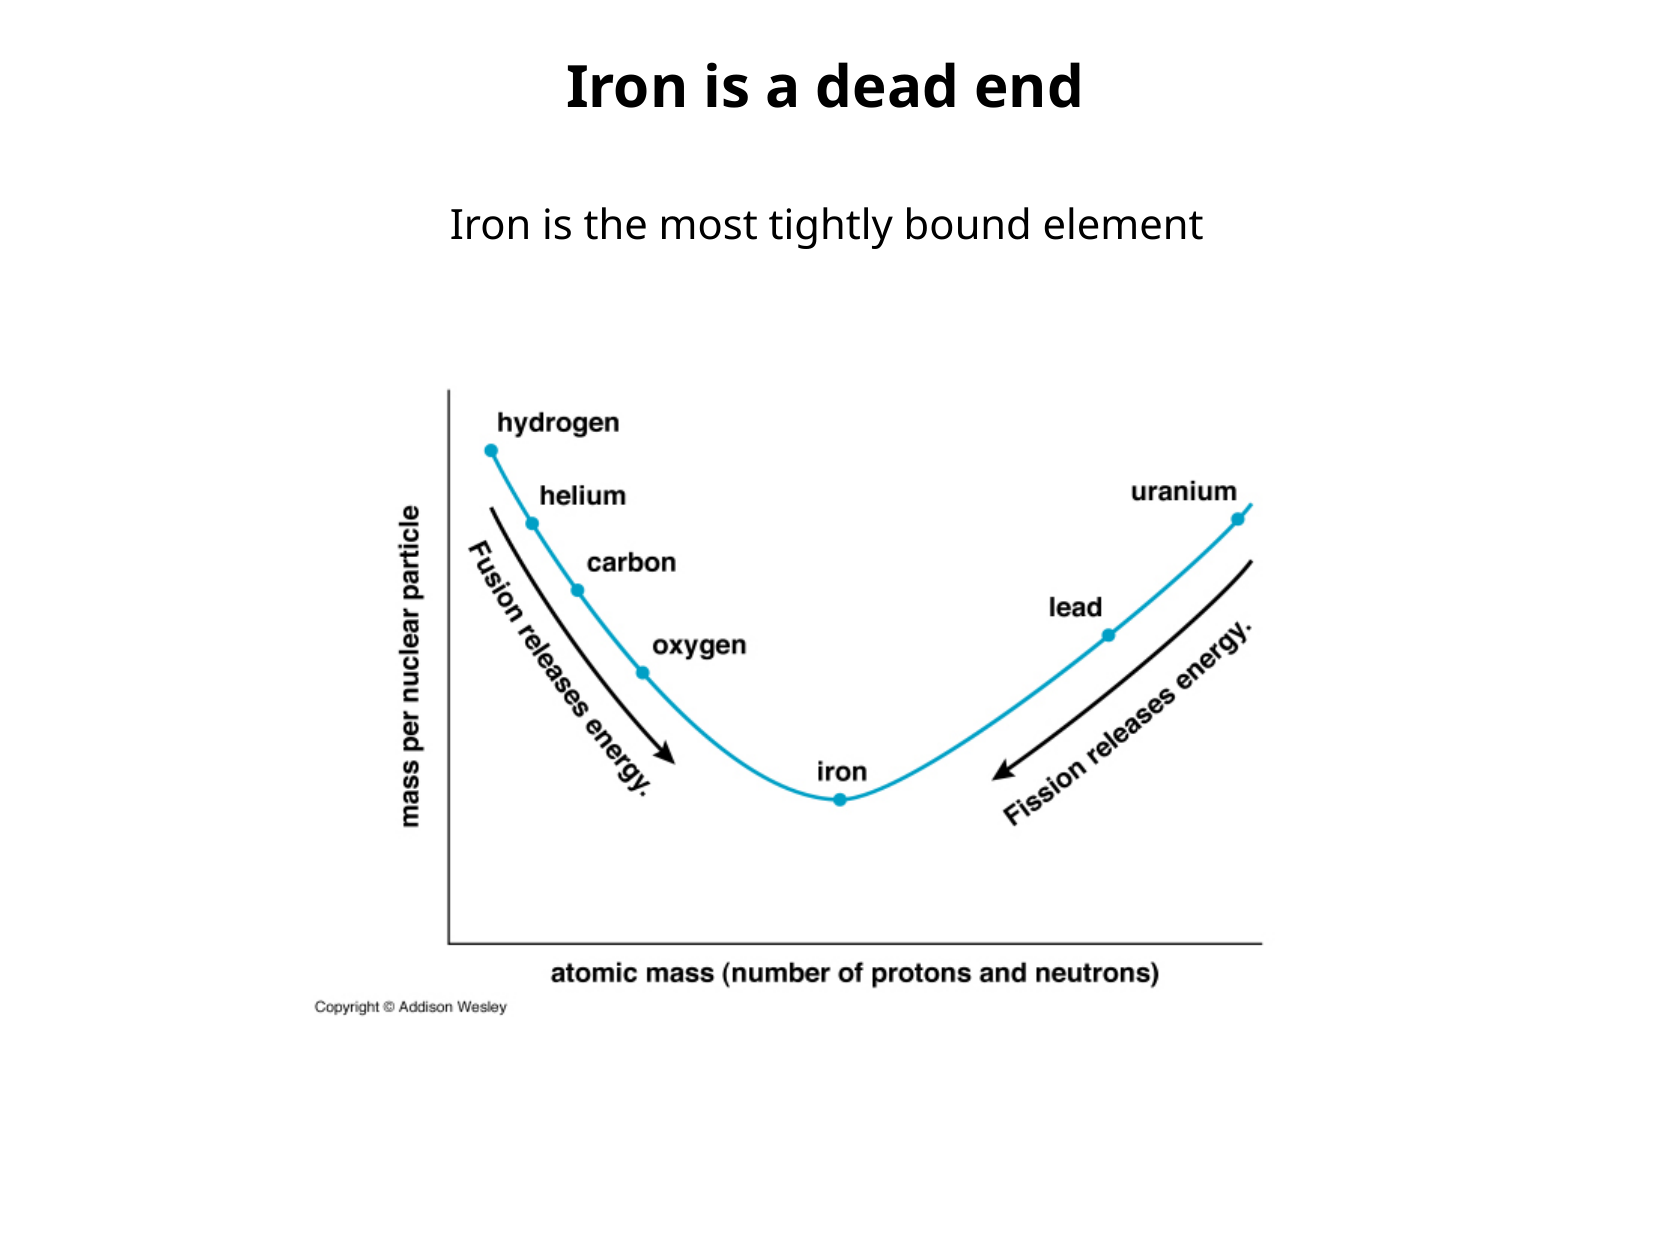

Iron is a dead end
Iron is the most tightly bound element